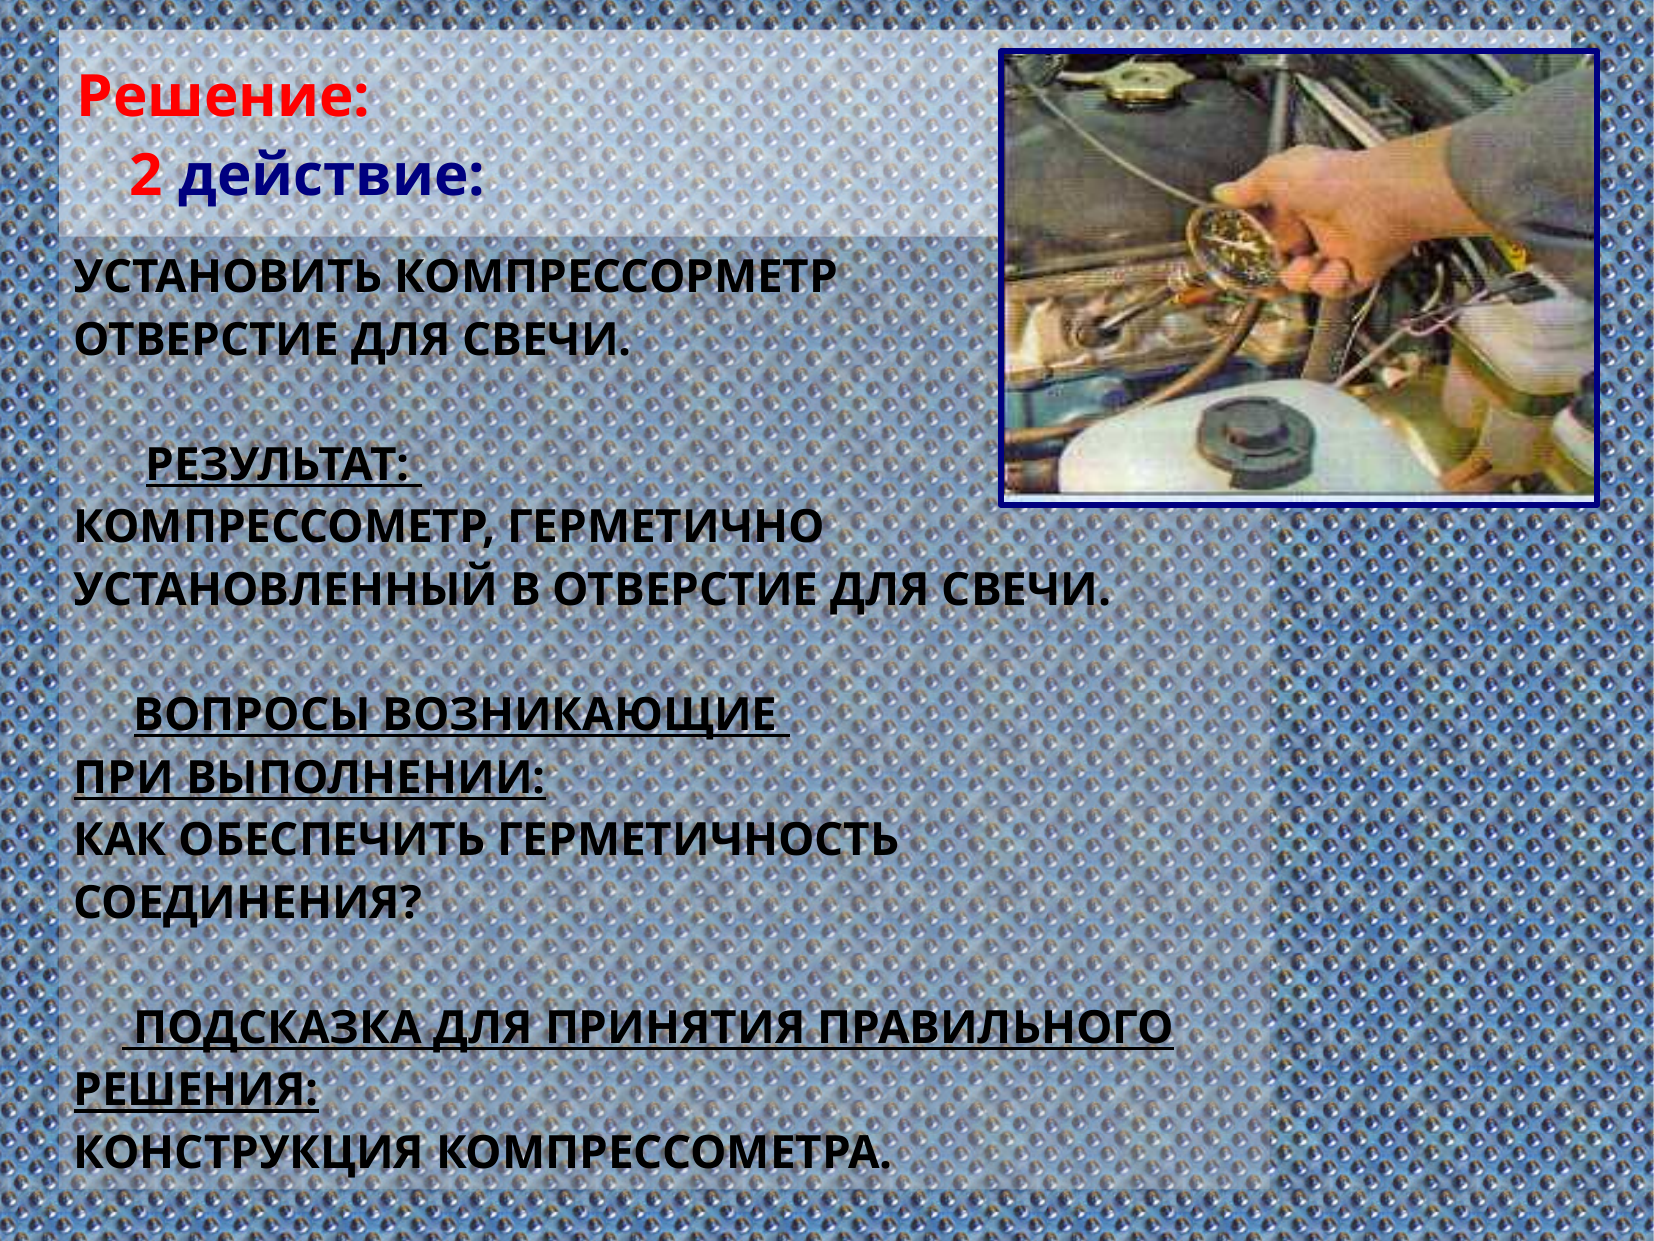

# Решение: 2 действие:
УСТАНОВИТЬ КОМПРЕССОРМЕТР В ОТВЕРСТИЕ ДЛЯ СВЕЧИ.
 РЕЗУЛЬТАТ:
КОМПРЕССОМЕТР, ГЕРМЕТИЧНО УСТАНОВЛЕННЫЙ В ОТВЕРСТИЕ ДЛЯ СВЕЧИ.
 ВОПРОСЫ ВОЗНИКАЮЩИЕ
ПРИ ВЫПОЛНЕНИИ:
КАК ОБЕСПЕЧИТЬ ГЕРМЕТИЧНОСТЬ СОЕДИНЕНИЯ?
 ПОДСКАЗКА ДЛЯ ПРИНЯТИЯ ПРАВИЛЬНОГО РЕШЕНИЯ:
КОНСТРУКЦИЯ КОМПРЕССОМЕТРА.